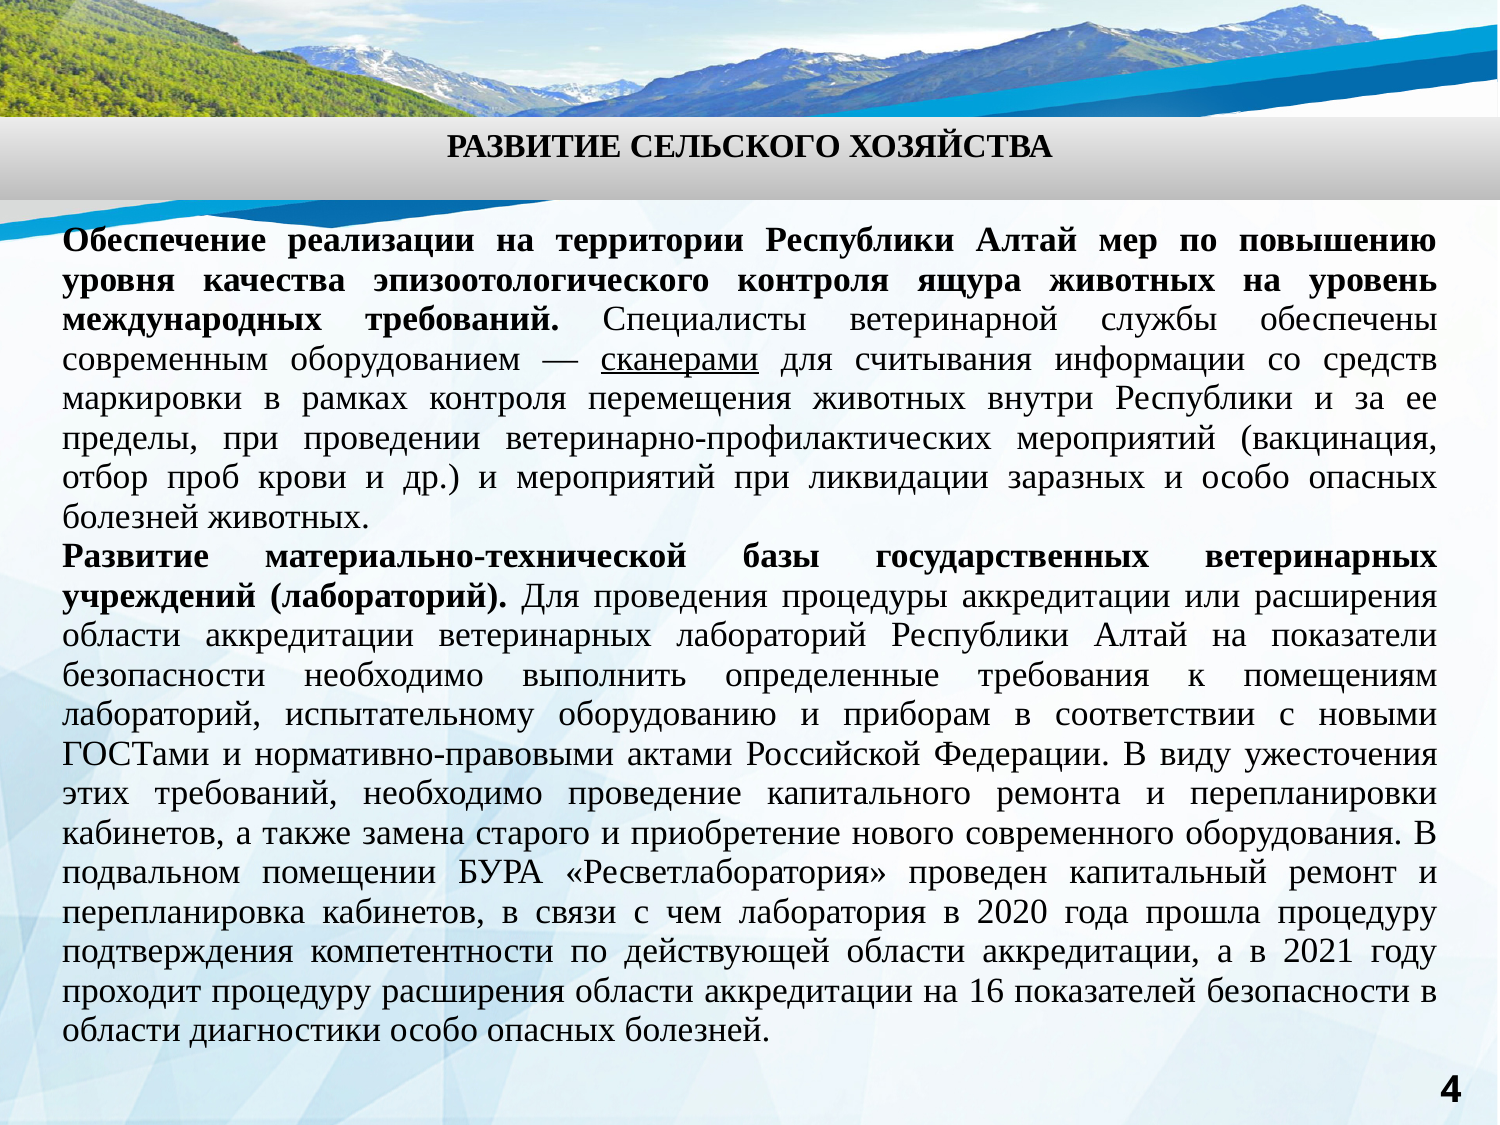

РАЗВИТИЕ СЕЛЬСКОГО ХОЗЯЙСТВА
#
Обеспечение реализации на территории Республики Алтай мер по повышению уровня качества эпизоотологического контроля ящура животных на уровень международных требований. Специалисты ветеринарной службы обеспечены современным оборудованием — сканерами для считывания информации со средств маркировки в рамках контроля перемещения животных внутри Республики и за ее пределы, при проведении ветеринарно-профилактических мероприятий (вакцинация, отбор проб крови и др.) и мероприятий при ликвидации заразных и особо опасных болезней животных.
Развитие материально-технической базы государственных ветеринарных учреждений (лабораторий). Для проведения процедуры аккредитации или расширения области аккредитации ветеринарных лабораторий Республики Алтай на показатели безопасности необходимо выполнить определенные требования к помещениям лабораторий, испытательному оборудованию и приборам в соответствии с новыми ГОСТами и нормативно-правовыми актами Российской Федерации. В виду ужесточения этих требований, необходимо проведение капитального ремонта и перепланировки кабинетов, а также замена старого и приобретение нового современного оборудования. В подвальном помещении БУРА «Ресветлаборатория» проведен капитальный ремонт и перепланировка кабинетов, в связи с чем лаборатория в 2020 года прошла процедуру подтверждения компетентности по действующей области аккредитации, а в 2021 году проходит процедуру расширения области аккредитации на 16 показателей безопасности в области диагностики особо опасных болезней.
4